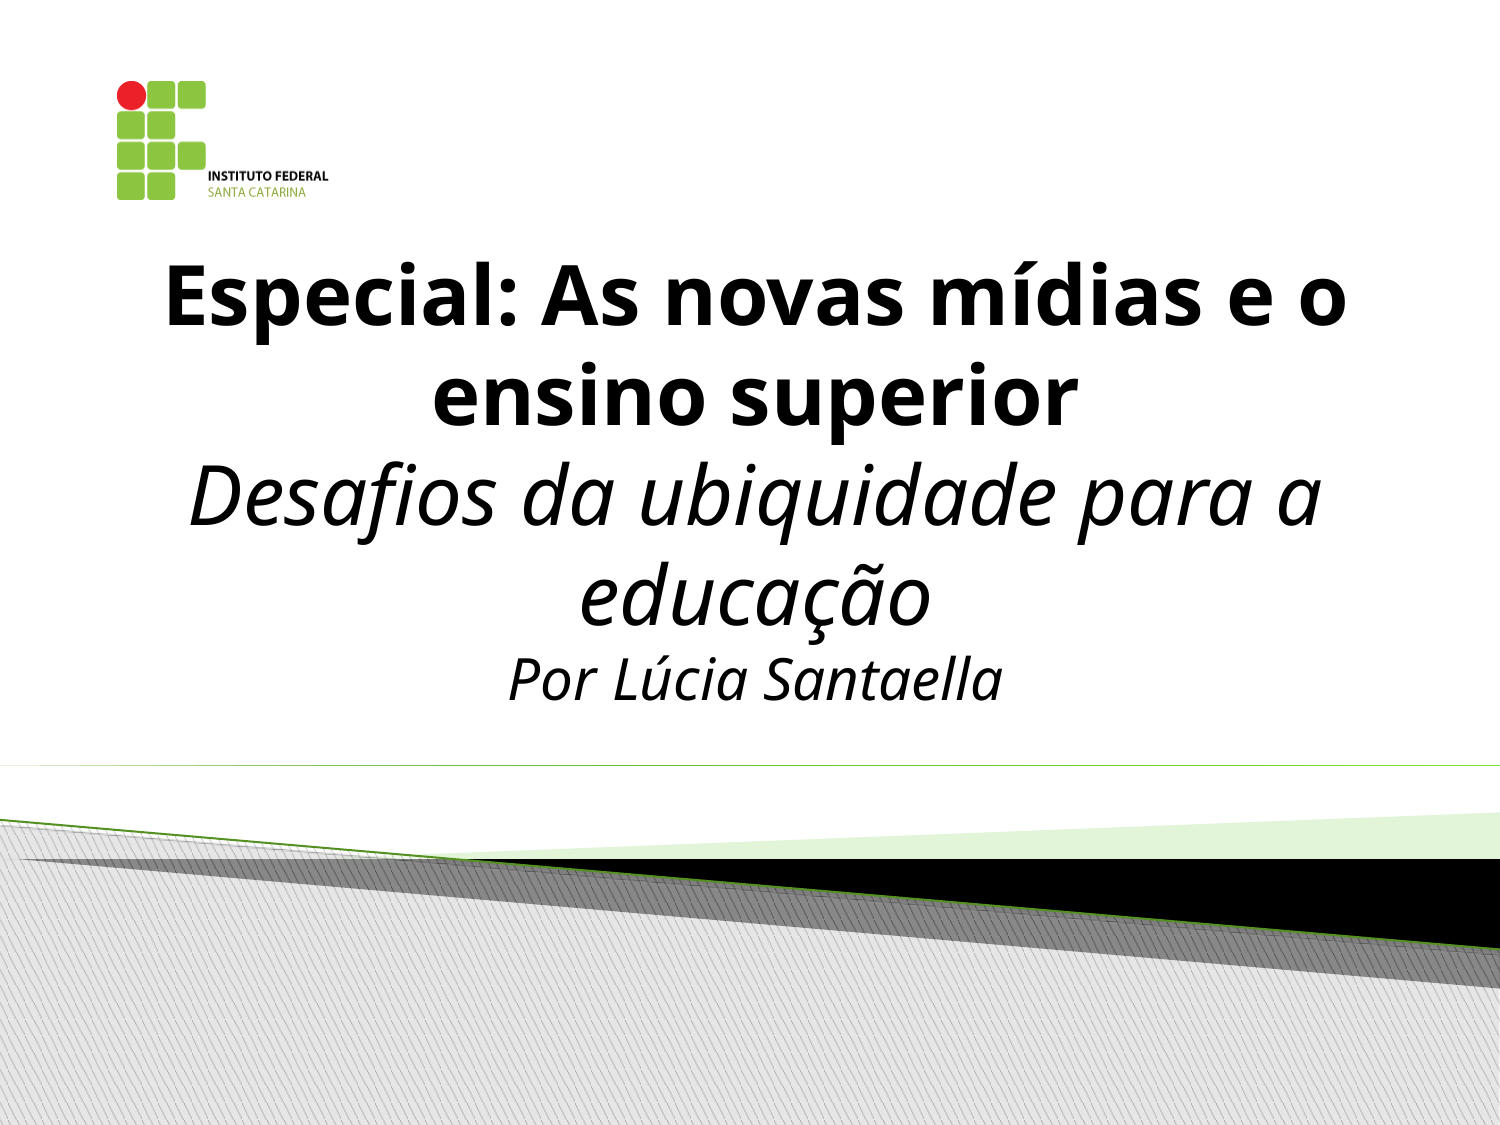

# Especial: As novas mídias e o ensino superior Desafios da ubiquidade para a educação Por Lúcia Santaella